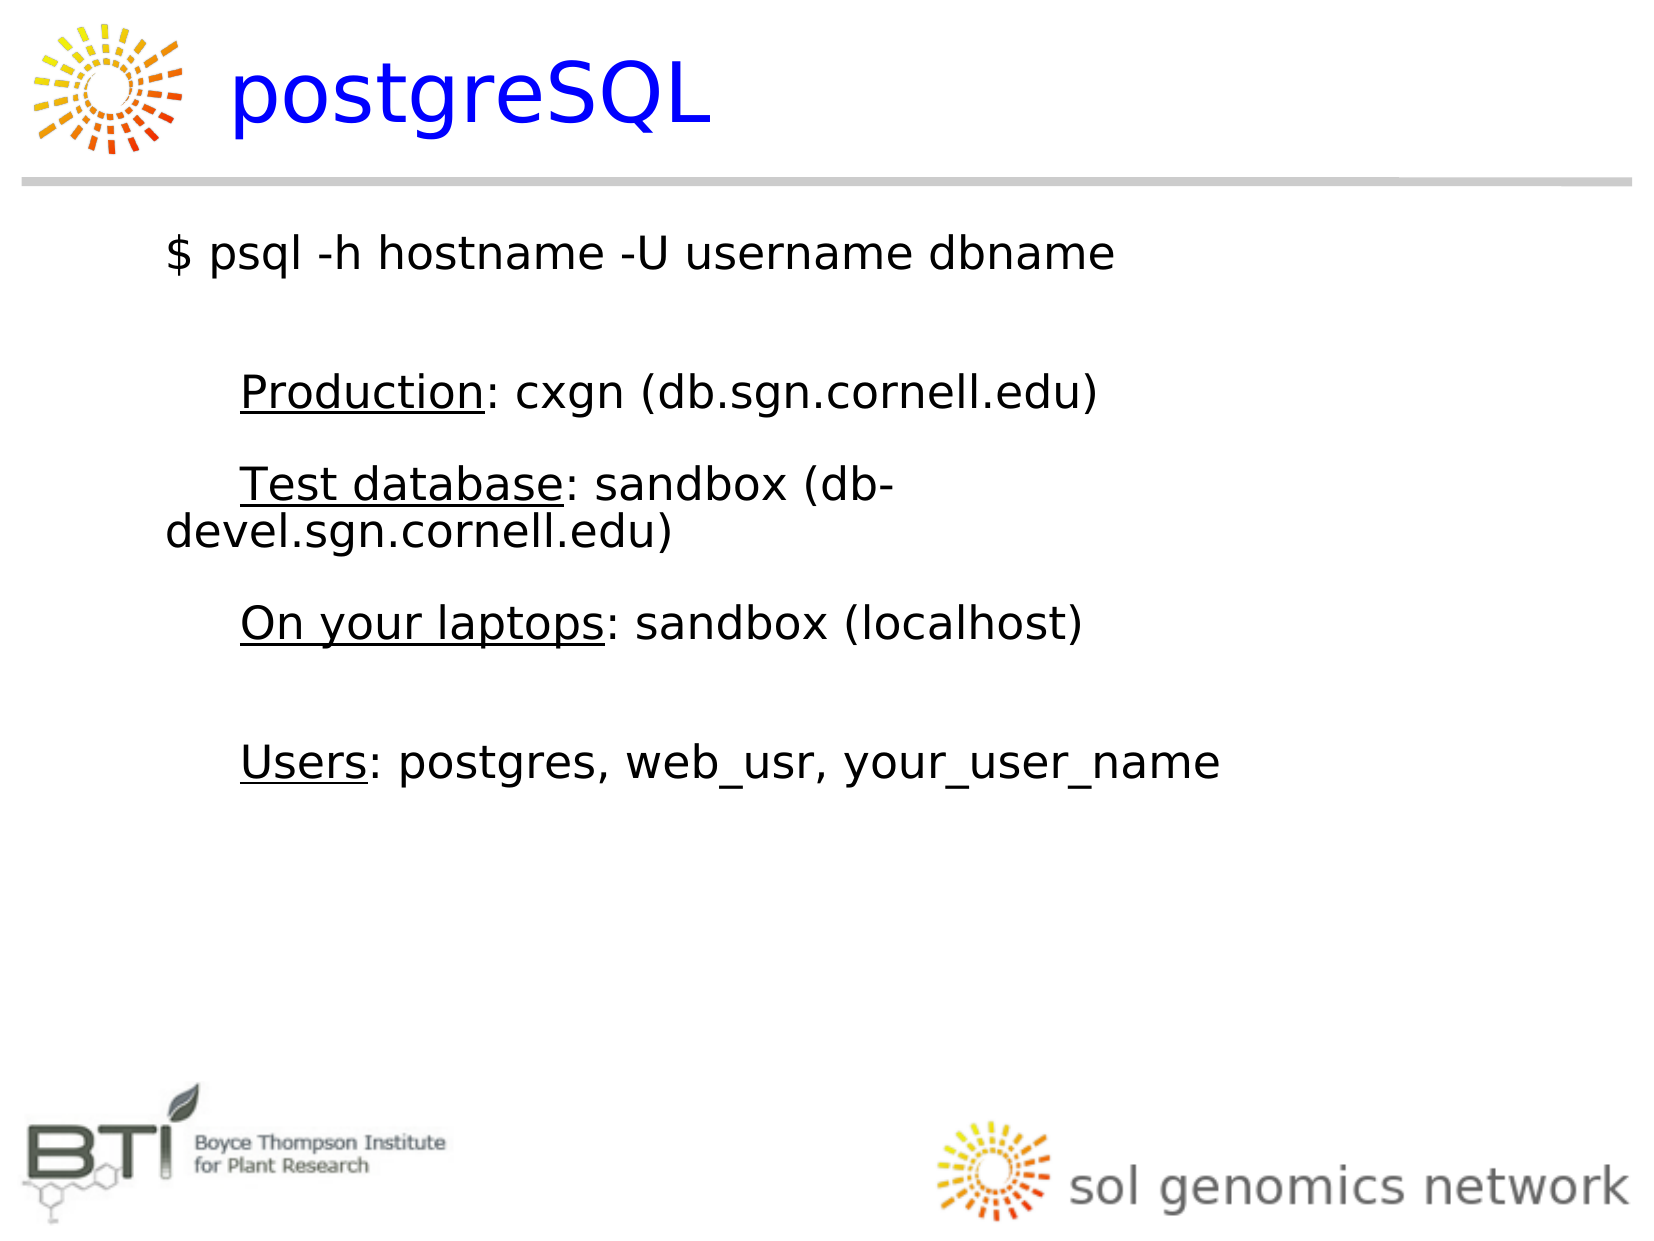

postgreSQL
$ psql -h hostname -U username dbname
	Production: cxgn (db.sgn.cornell.edu)
	Test database: sandbox (db-devel.sgn.cornell.edu)
	On your laptops: sandbox (localhost)
	Users: postgres, web_usr, your_user_name